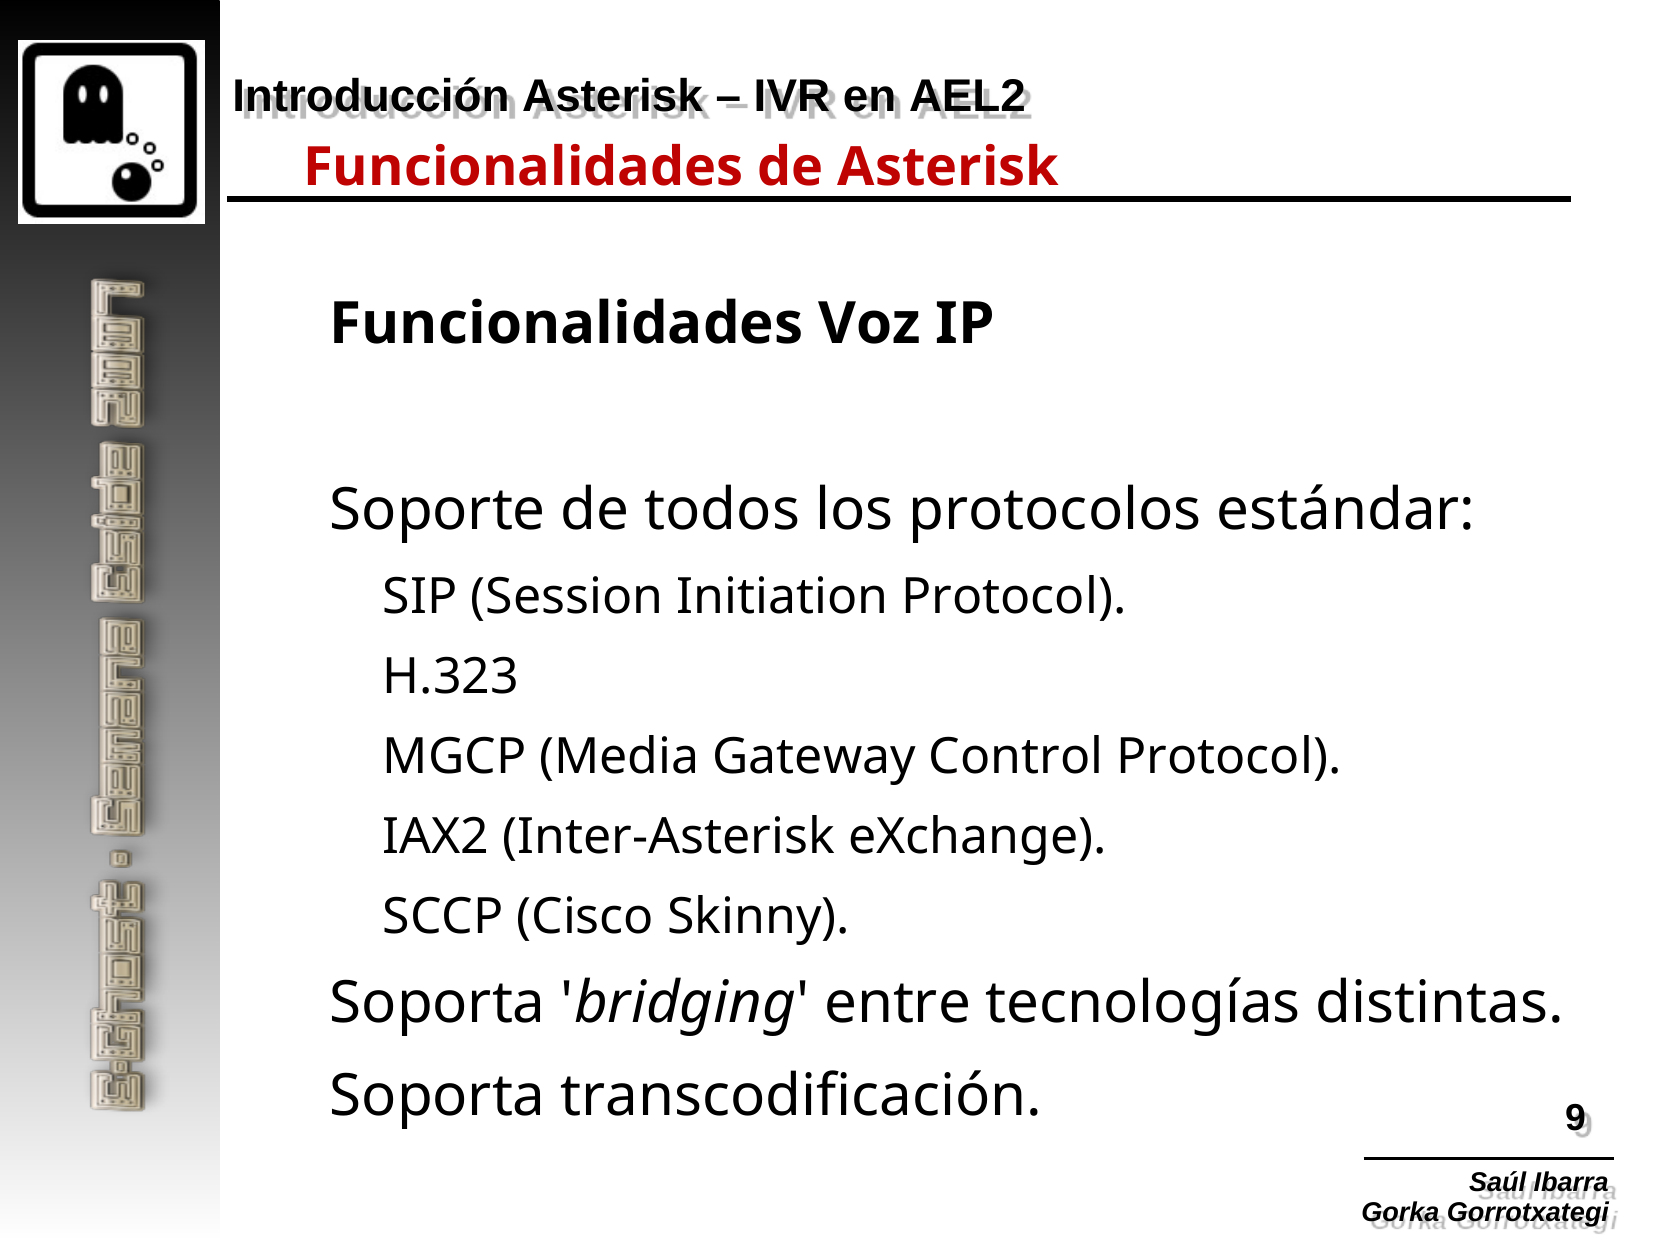

Funcionalidades de Asterisk
# Funcionalidades Voz IP
Soporte de todos los protocolos estándar:
SIP (Session Initiation Protocol).
H.323
MGCP (Media Gateway Control Protocol).
IAX2 (Inter-Asterisk eXchange).
SCCP (Cisco Skinny).
Soporta 'bridging' entre tecnologías distintas.
Soporta transcodificación.